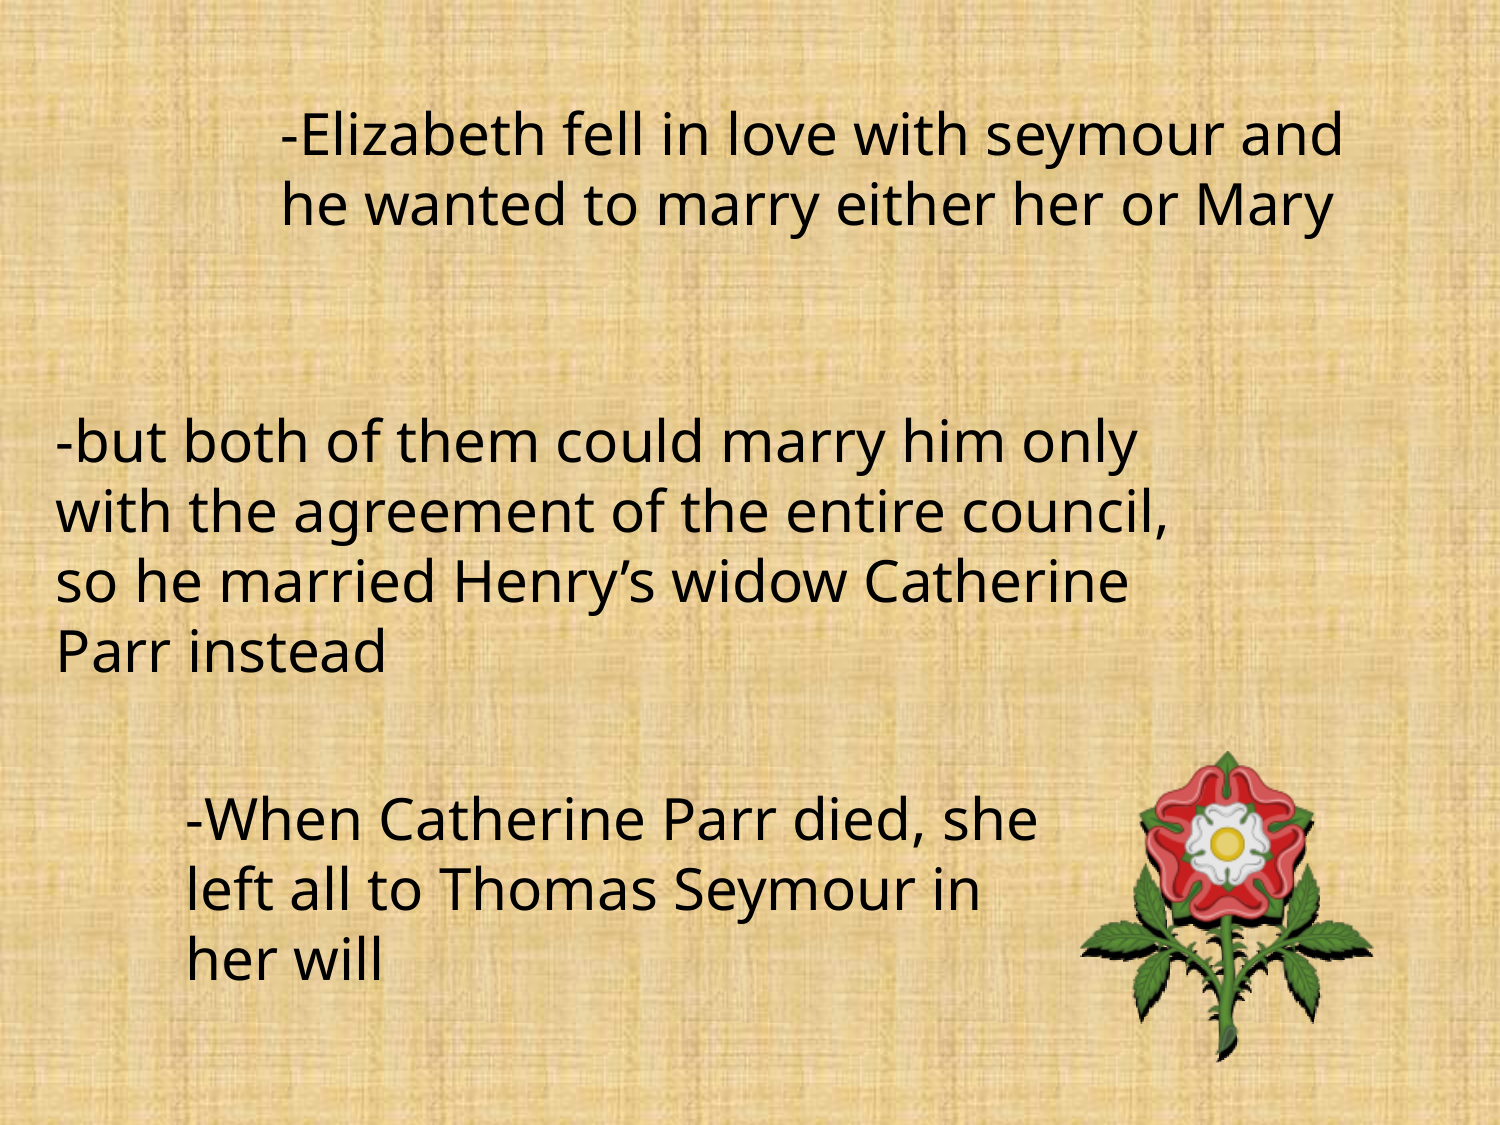

-Elizabeth fell in love with seymour and he wanted to marry either her or Mary
-but both of them could marry him only with the agreement of the entire council, so he married Henry’s widow Catherine Parr instead
-When Catherine Parr died, she left all to Thomas Seymour in her will